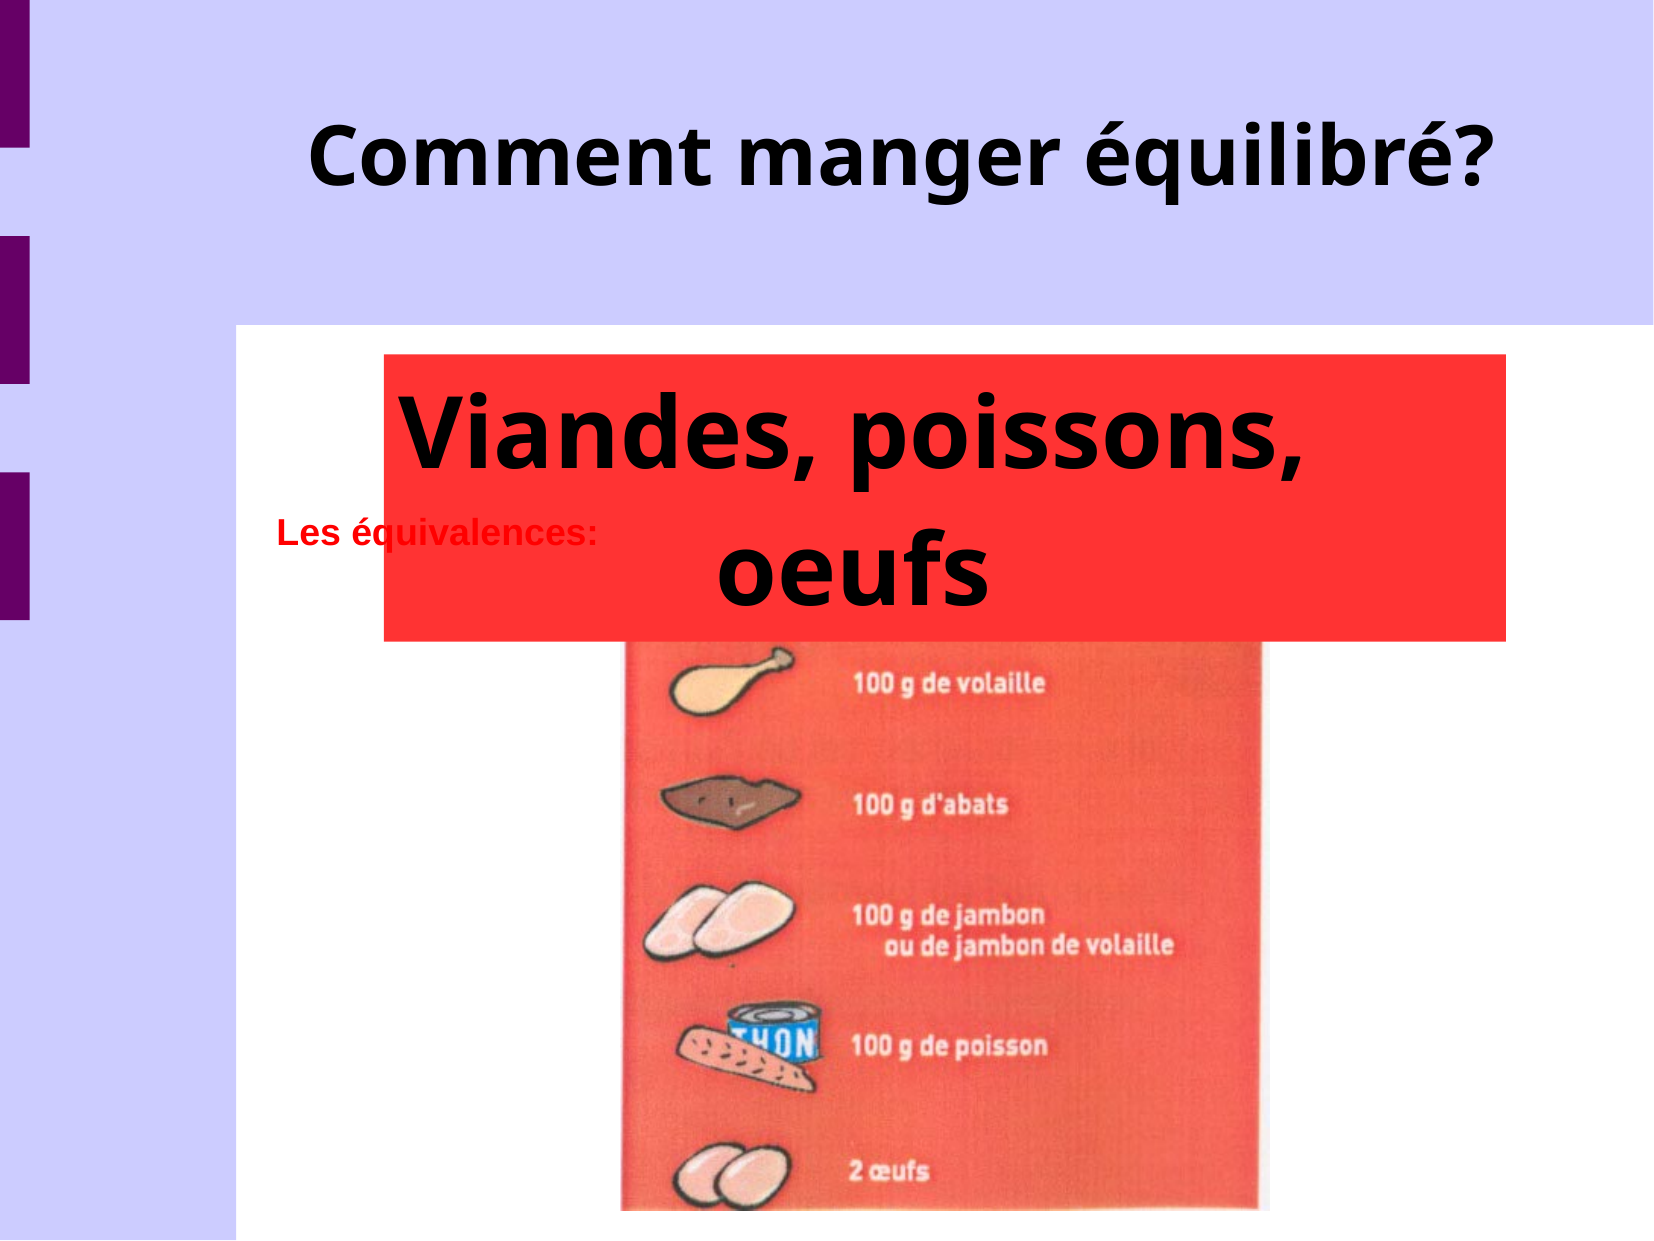

Comment manger équilibré?
Viandes, poissons, oeufs
Les équivalences: